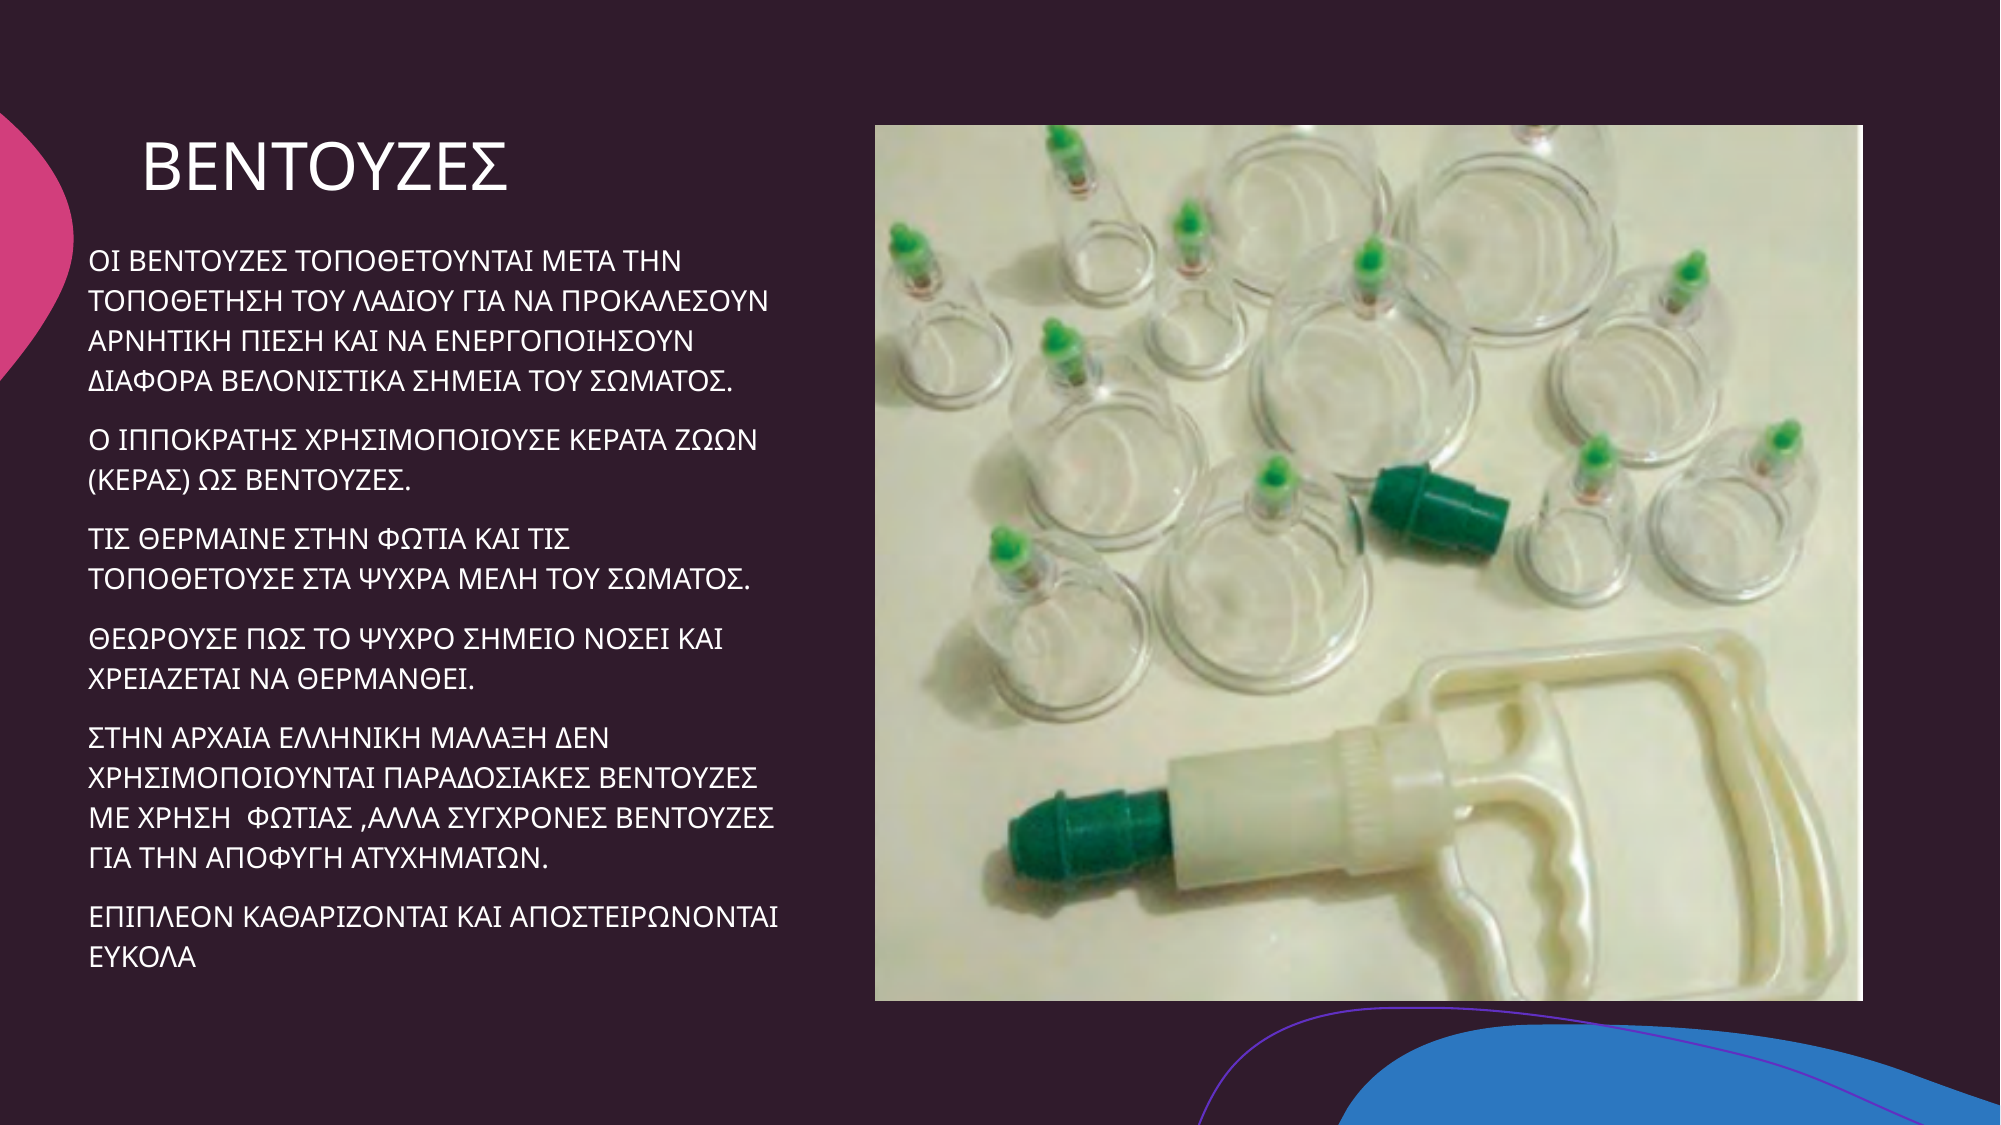

# ΒΕΝΤΟΥΖΕΣ
ΟΙ ΒΕΝΤΟΥΖΕΣ ΤΟΠΟΘΕΤΟΥΝΤΑΙ ΜΕΤΑ ΤΗΝ ΤΟΠΟΘΕΤΗΣΗ ΤΟΥ ΛΑΔΙΟΥ ΓΙΑ ΝΑ ΠΡΟΚΑΛΕΣΟΥΝ ΑΡΝΗΤΙΚΗ ΠΙΕΣΗ ΚΑΙ ΝΑ ΕΝΕΡΓΟΠΟΙΗΣΟΥΝ ΔΙΑΦΟΡΑ ΒΕΛΟΝΙΣΤΙΚΑ ΣΗΜΕΙΑ ΤΟΥ ΣΩΜΑΤΟΣ.
Ο ΙΠΠΟΚΡΑΤΗΣ ΧΡΗΣΙΜΟΠΟΙΟΥΣΕ ΚΕΡΑΤΑ ΖΩΩΝ (ΚΕΡΑΣ) ΩΣ ΒΕΝΤΟΥΖΕΣ.
ΤΙΣ ΘΕΡΜΑΙΝΕ ΣΤΗΝ ΦΩΤΙΑ ΚΑΙ ΤΙΣ ΤΟΠΟΘΕΤΟΥΣΕ ΣΤΑ ΨΥΧΡΑ ΜΕΛΗ ΤΟΥ ΣΩΜΑΤΟΣ.
ΘΕΩΡΟΥΣΕ ΠΩΣ ΤΟ ΨΥΧΡΟ ΣΗΜΕΙΟ ΝΟΣΕΙ ΚΑΙ ΧΡΕΙΑΖΕΤΑΙ ΝΑ ΘΕΡΜΑΝΘΕΙ.
ΣΤΗΝ ΑΡΧΑΙΑ ΕΛΛΗΝΙΚΗ ΜΑΛΑΞΗ ΔΕΝ ΧΡΗΣΙΜΟΠΟΙΟΥΝΤΑΙ ΠΑΡΑΔΟΣΙΑΚΕΣ ΒΕΝΤΟΥΖΕΣ ΜΕ ΧΡΗΣΗ ΦΩΤΙΑΣ ,ΑΛΛΑ ΣΥΓΧΡΟΝΕΣ ΒΕΝΤΟΥΖΕΣ ΓΙΑ ΤΗΝ ΑΠΟΦΥΓΗ ΑΤΥΧΗΜΑΤΩΝ.
ΕΠΙΠΛΕΟΝ ΚΑΘΑΡΙΖΟΝΤΑΙ ΚΑΙ ΑΠΟΣΤΕΙΡΩΝΟΝΤΑΙ ΕΥΚΟΛΑ